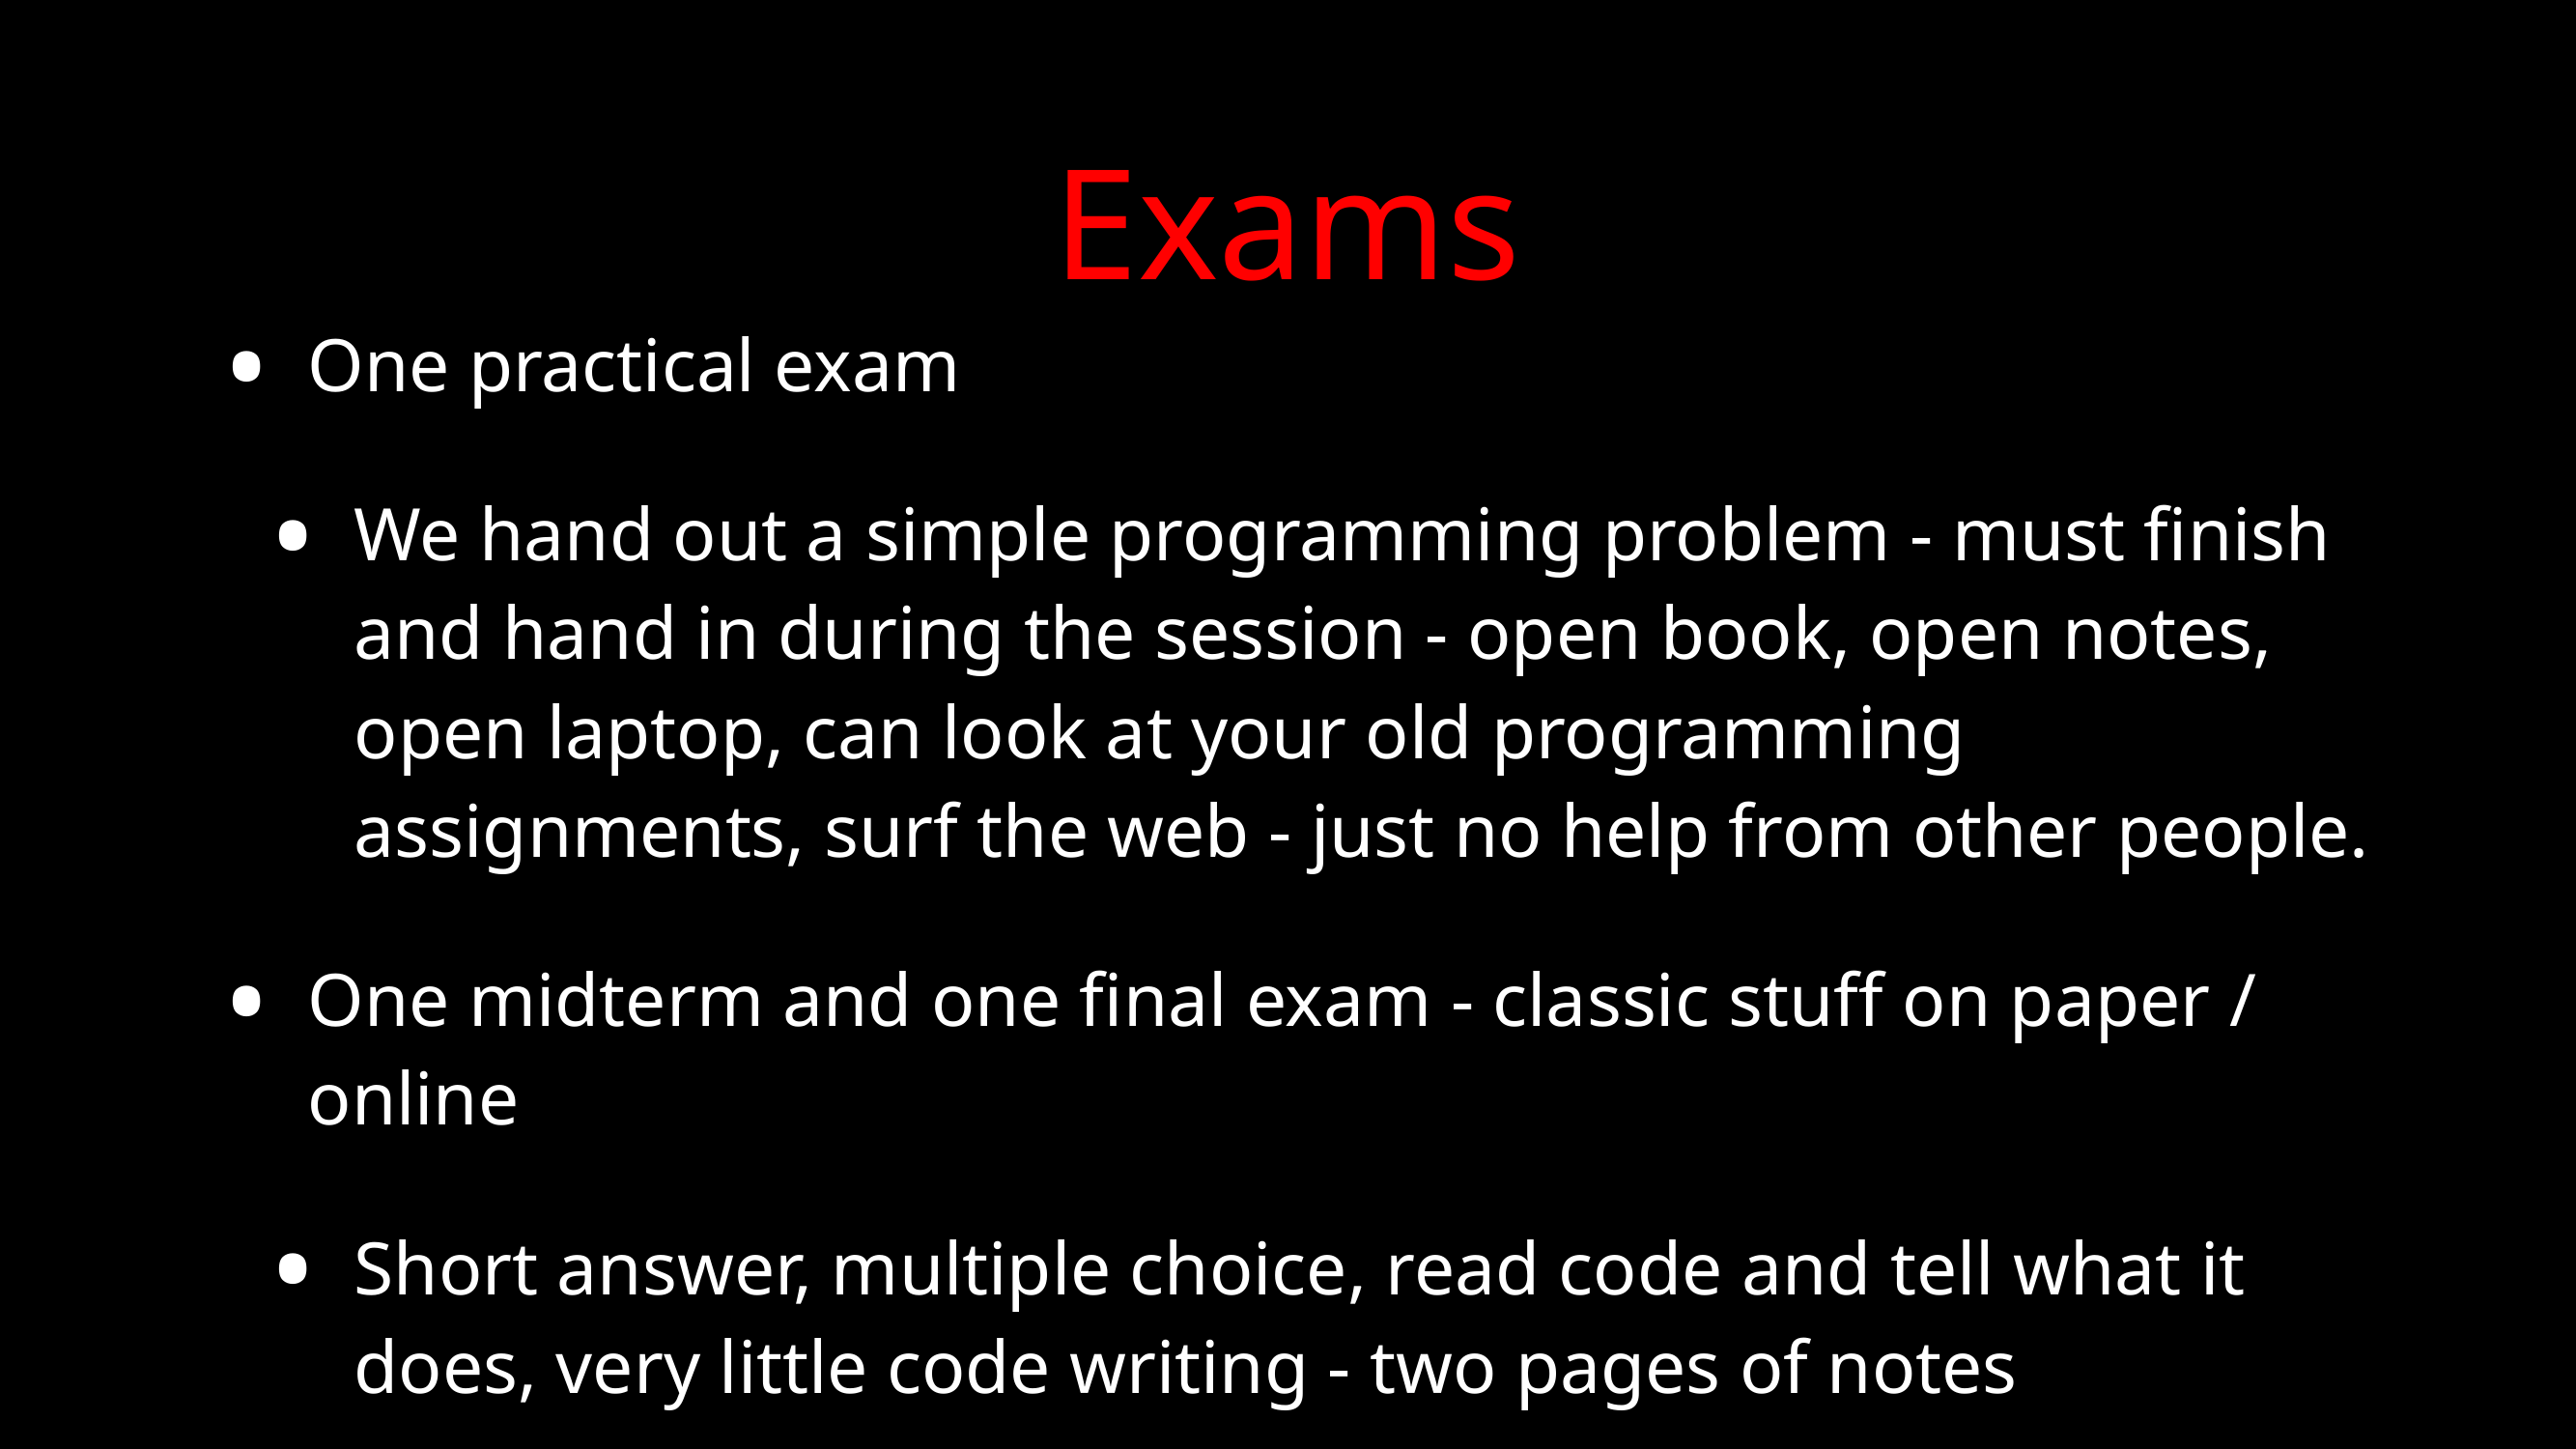

# Exams
One practical exam
We hand out a simple programming problem - must finish and hand in during the session - open book, open notes, open laptop, can look at your old programming assignments, surf the web - just no help from other people.
One midterm and one final exam - classic stuff on paper / online
Short answer, multiple choice, read code and tell what it does, very little code writing - two pages of notes